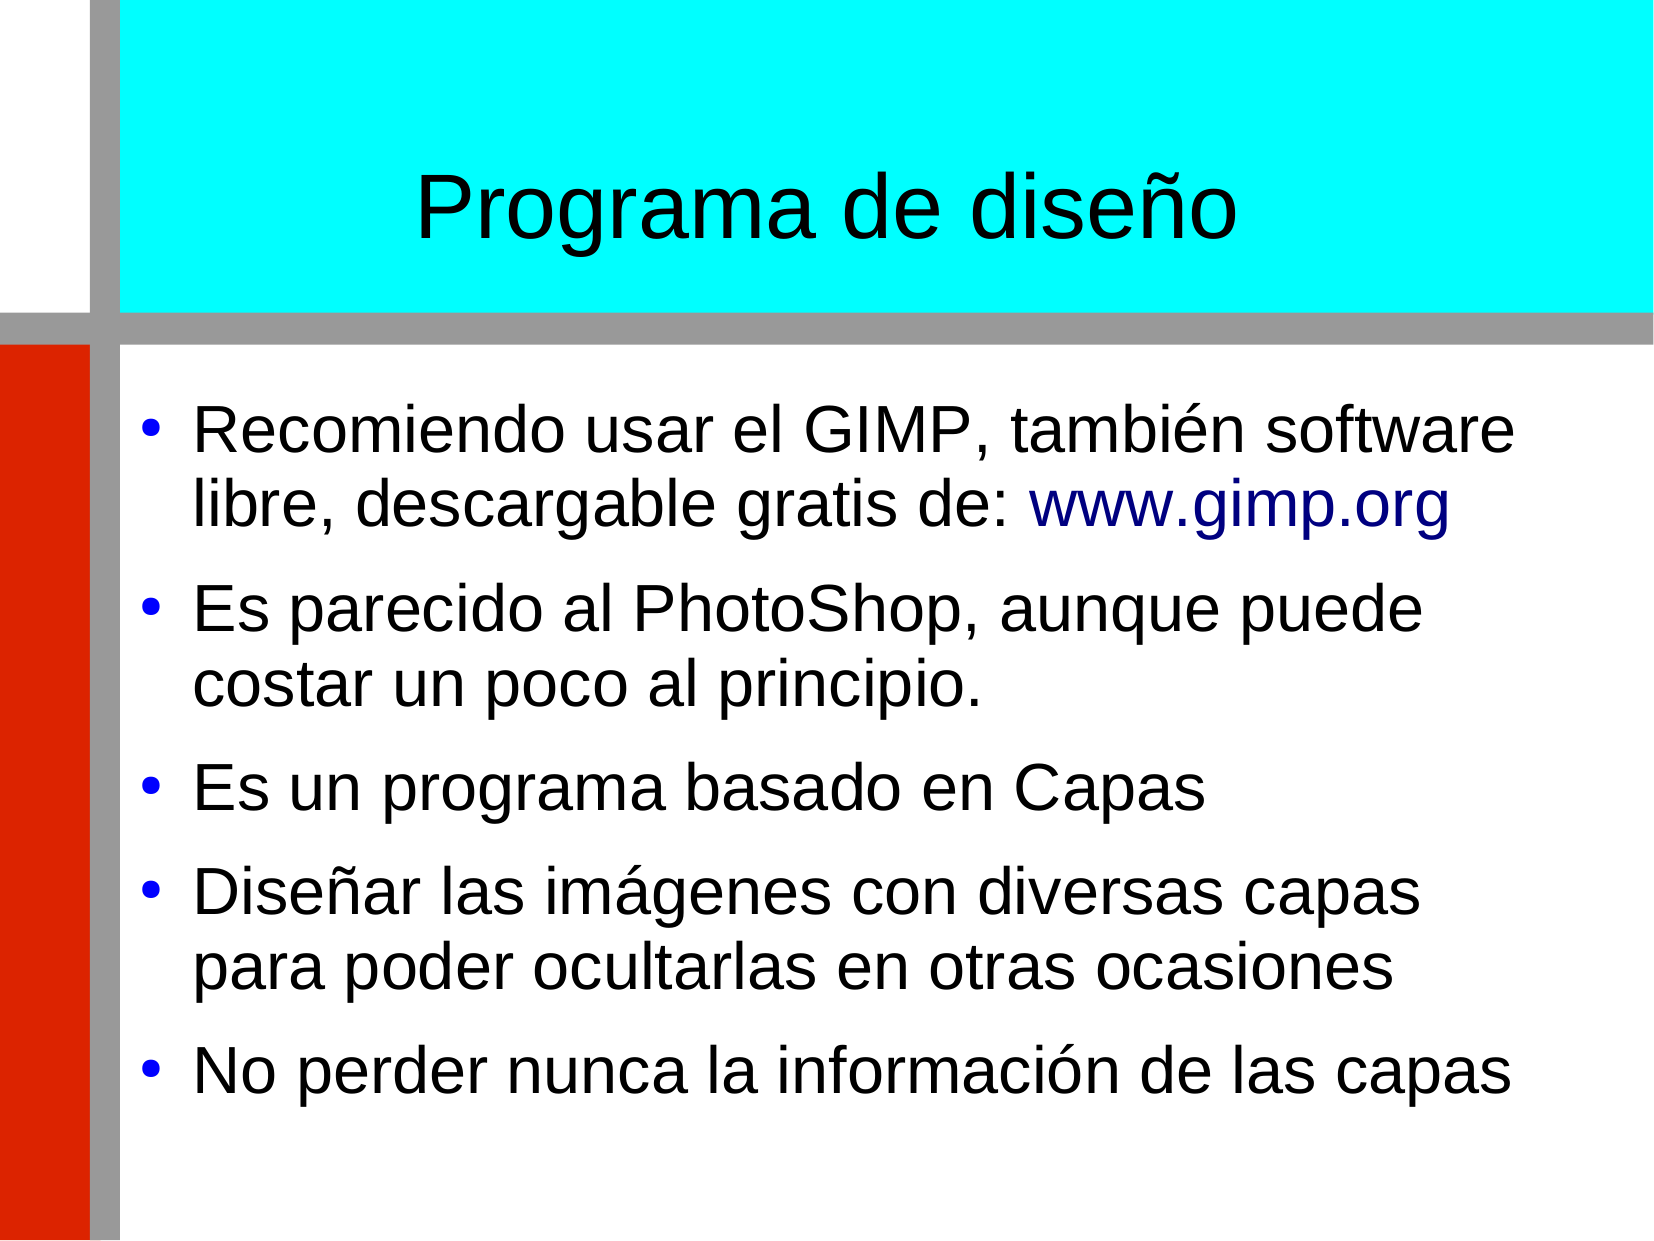

# Programa de diseño
Recomiendo usar el GIMP, también software libre, descargable gratis de: www.gimp.org
Es parecido al PhotoShop, aunque puede costar un poco al principio.
Es un programa basado en Capas
Diseñar las imágenes con diversas capas para poder ocultarlas en otras ocasiones
No perder nunca la información de las capas